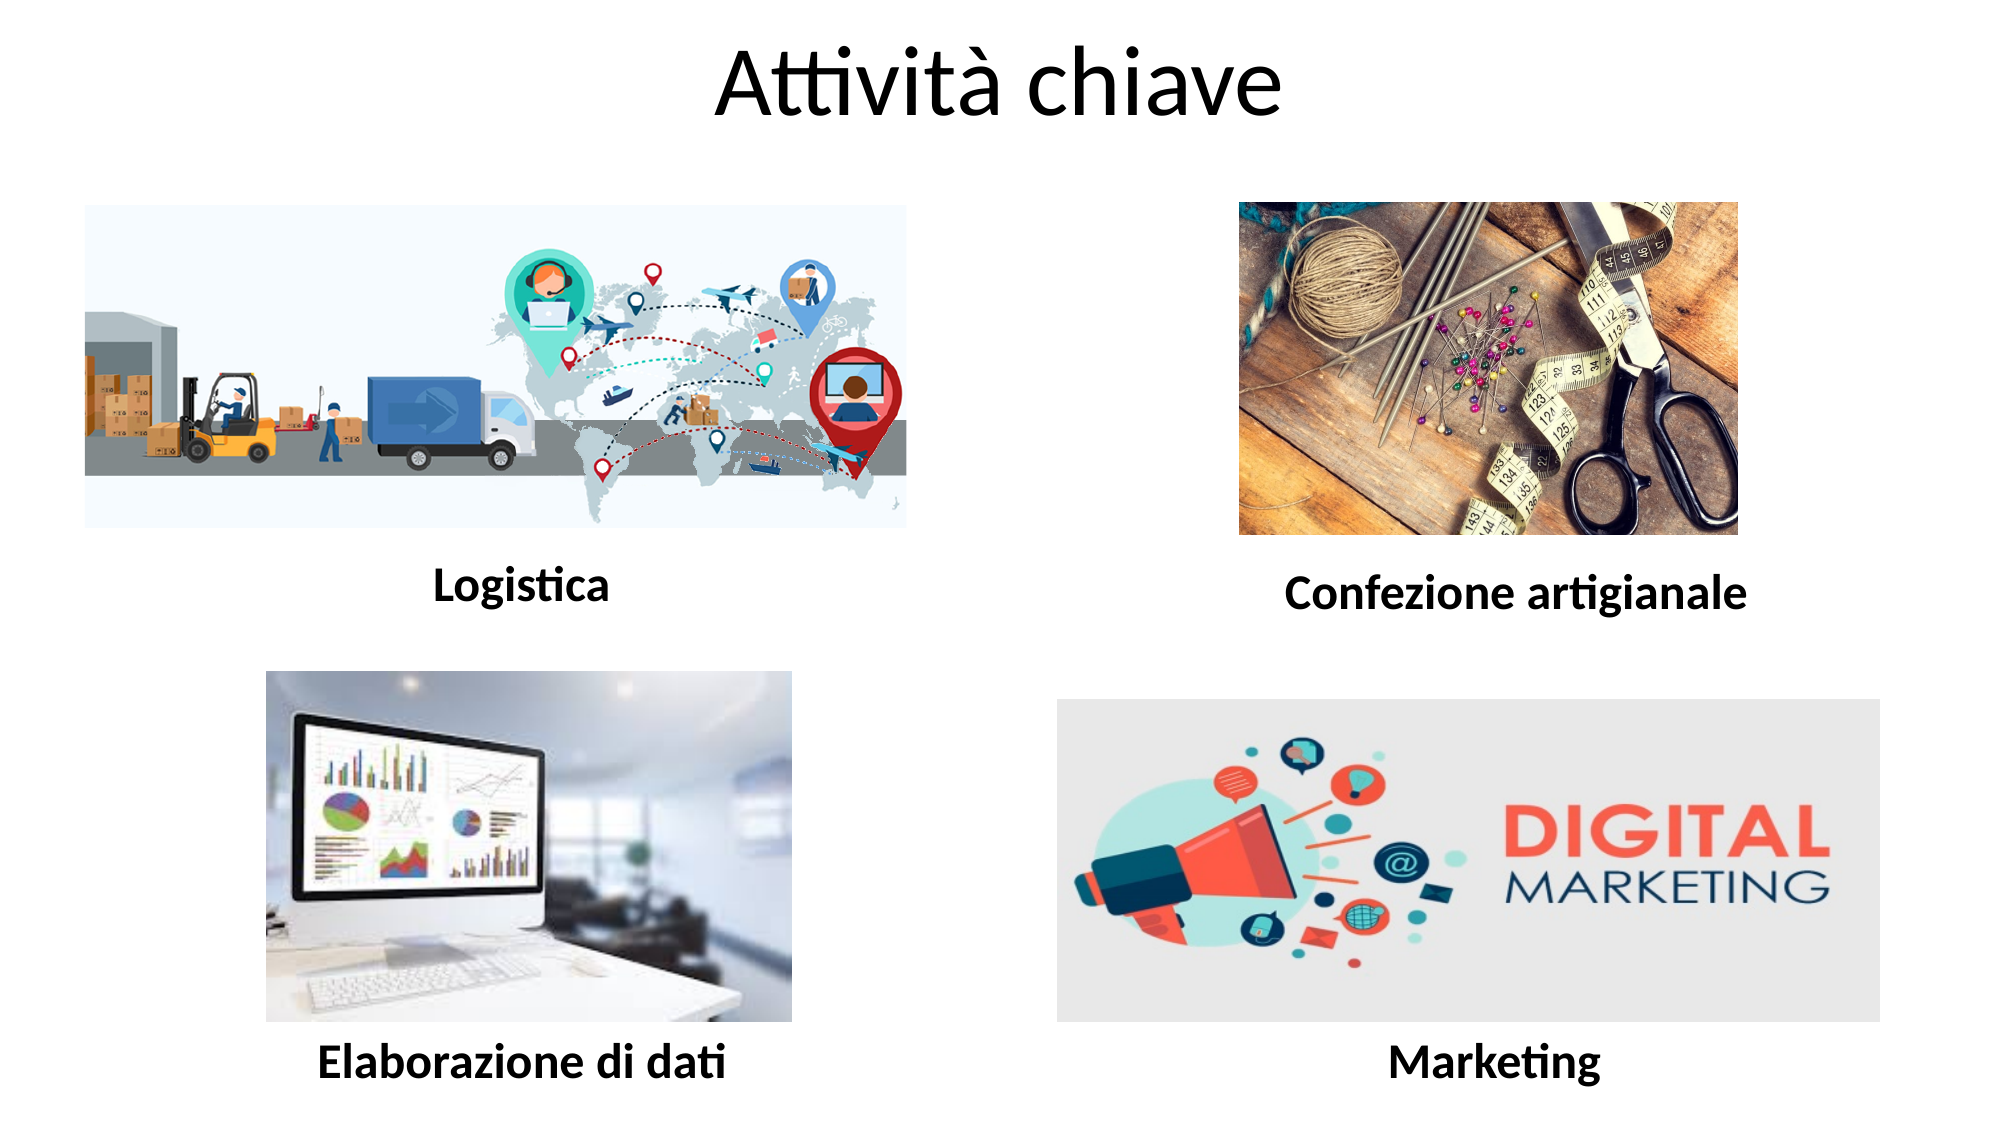

Attività chiave
Logistica
Confezione artigianale
Elaborazione di dati
Marketing